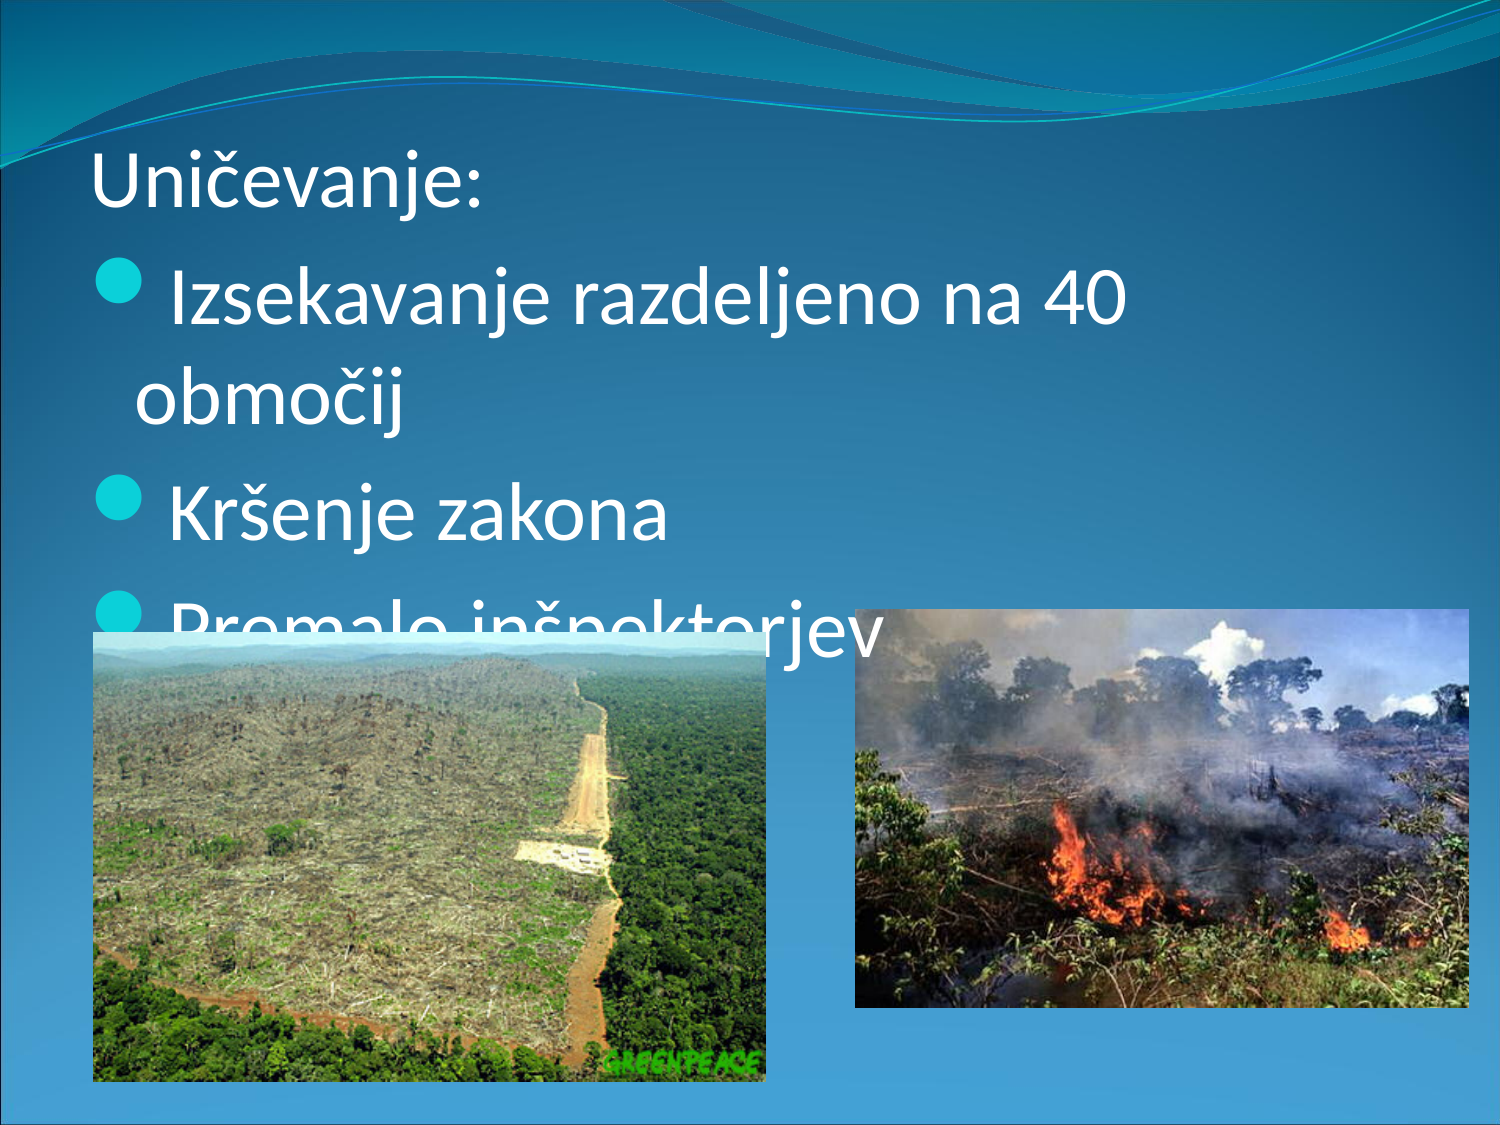

Uničevanje:
Izsekavanje razdeljeno na 40 območij
Kršenje zakona
Premalo inšpektorjev